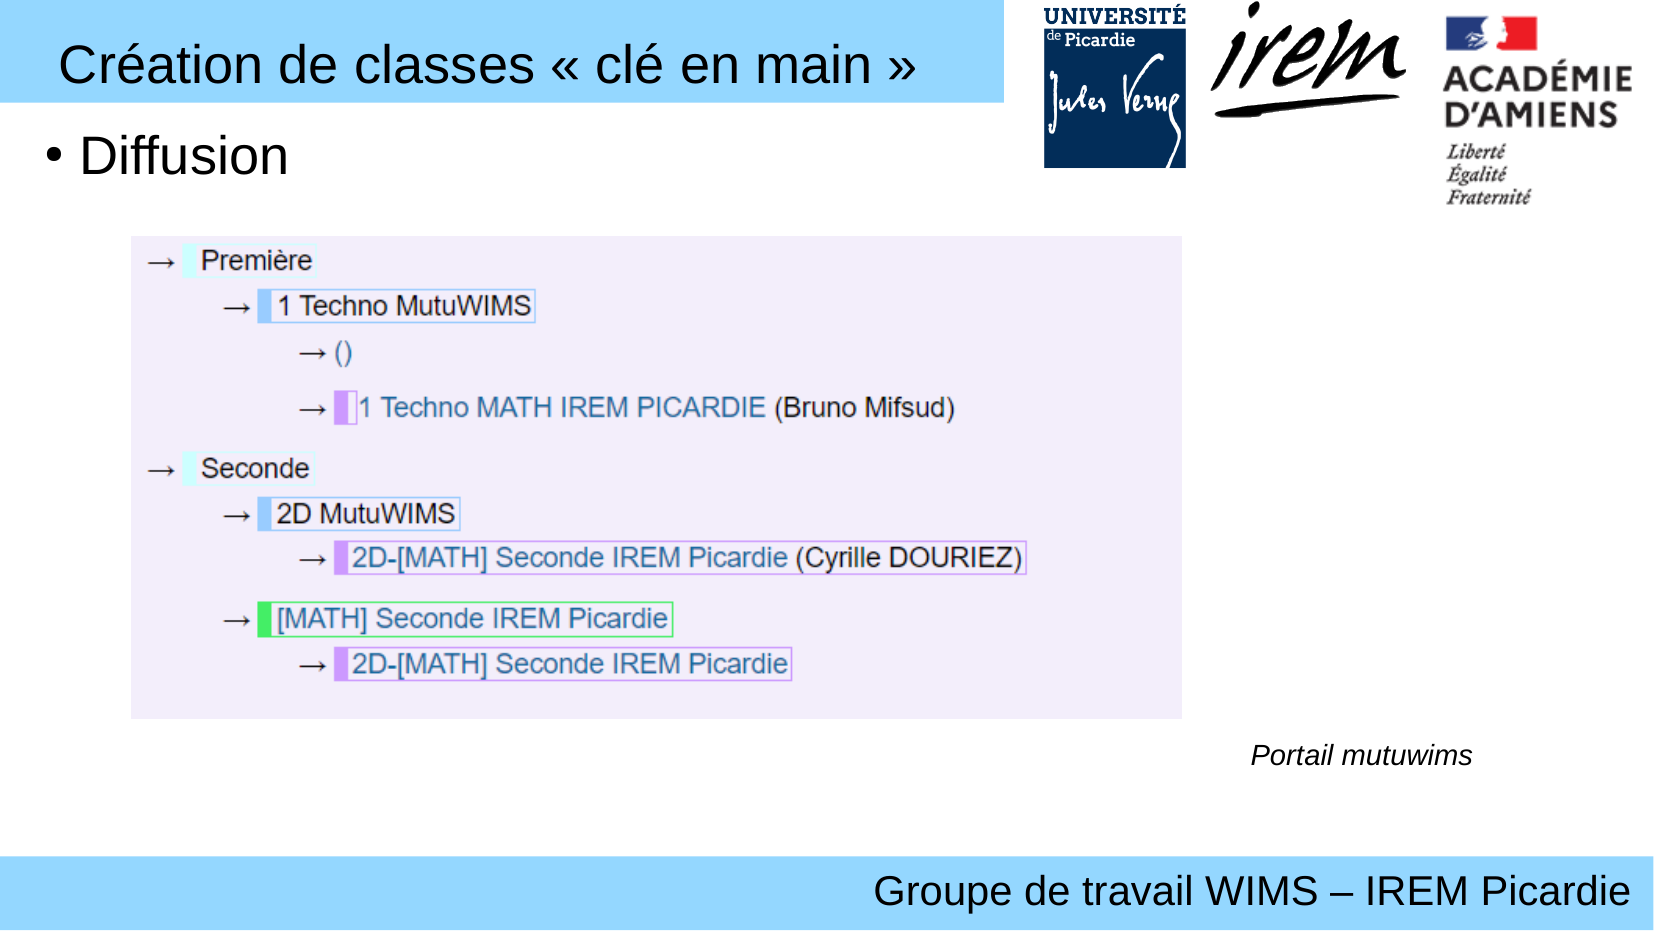

# Création de classes « clé en main »
Diffusion
Portail mutuwims
 Groupe de travail WIMS – IREM Picardie